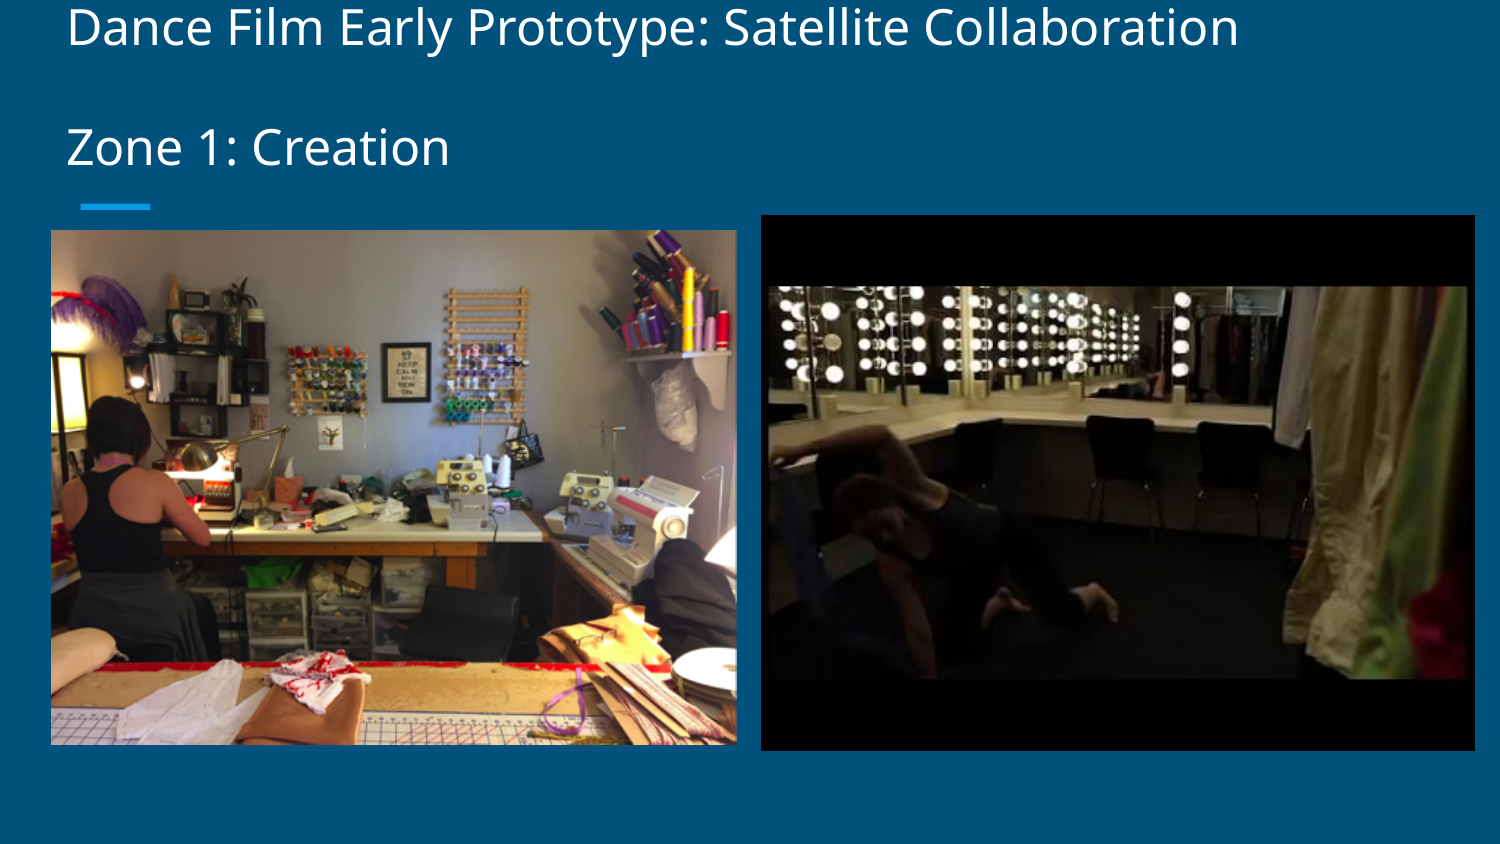

# Dance Film Early Prototype: Satellite Collaboration Zone 1: Creation